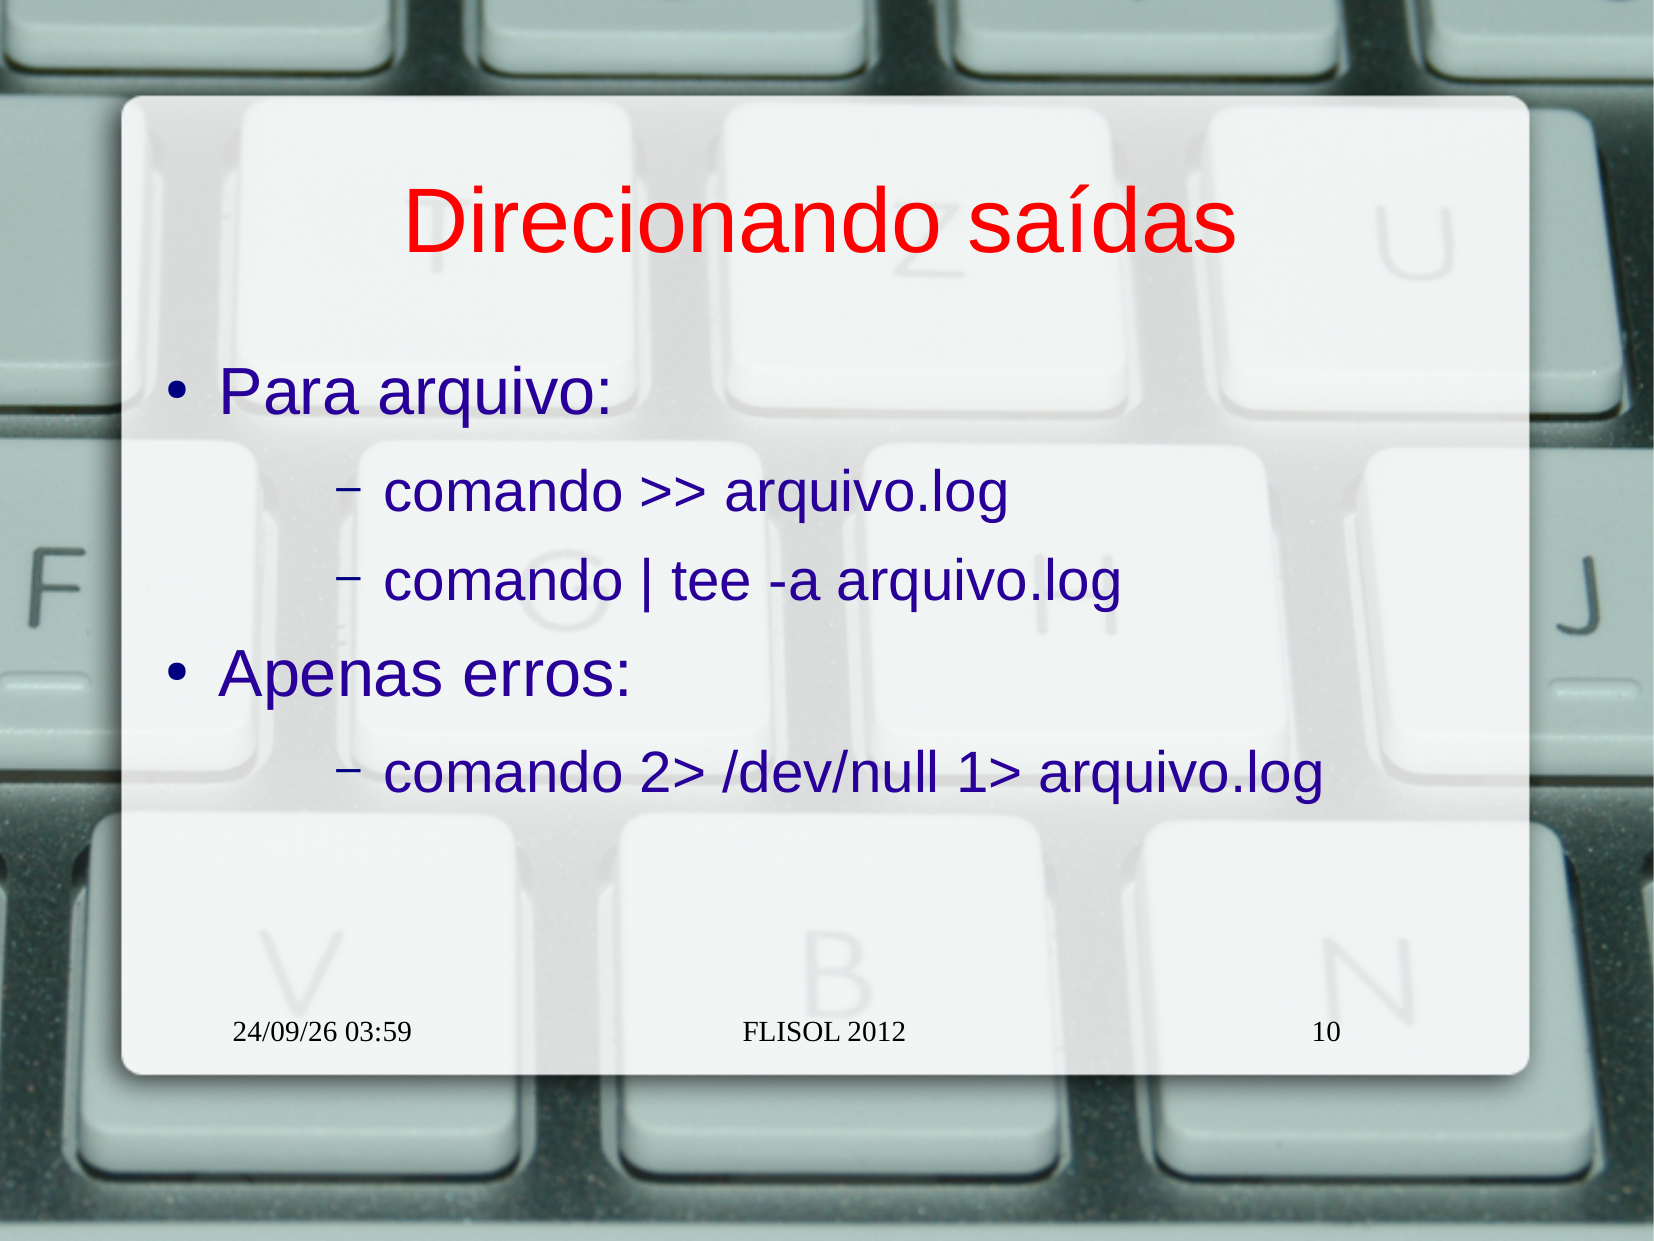

# Direcionando saídas
Para arquivo:
comando >> arquivo.log
comando | tee -a arquivo.log
Apenas erros:
comando 2> /dev/null 1> arquivo.log
FLISOL 2012
10